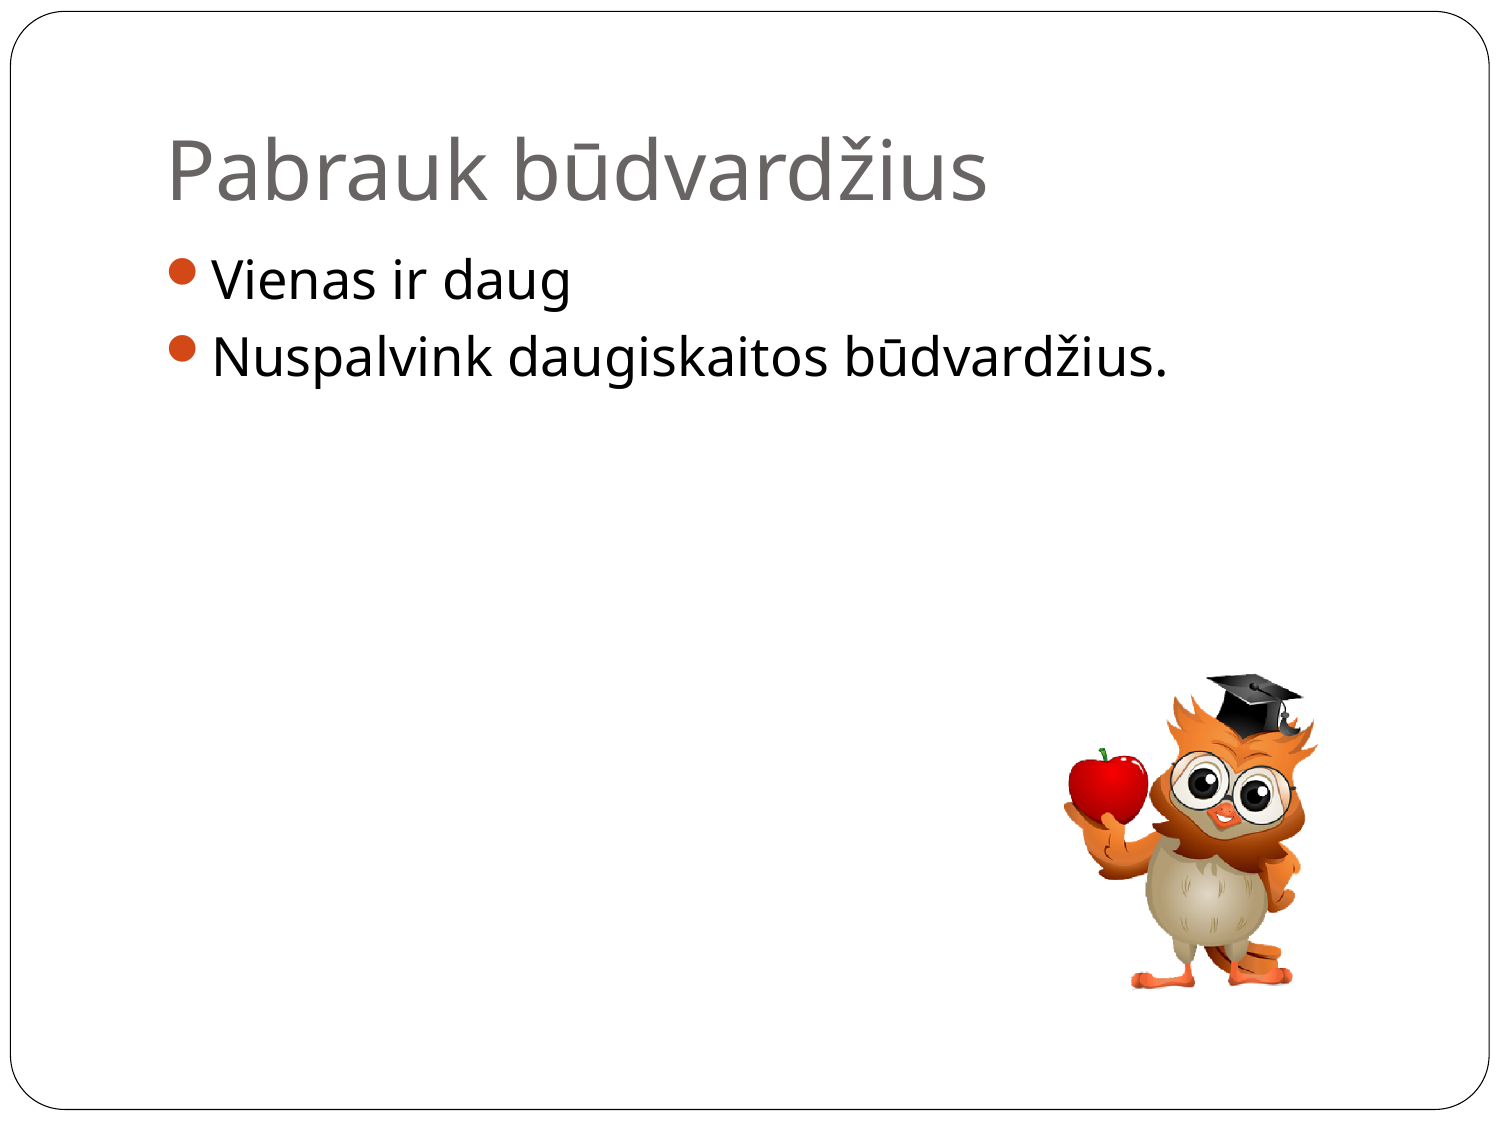

# Pabrauk būdvardžius
Vienas ir daug
Nuspalvink daugiskaitos būdvardžius.